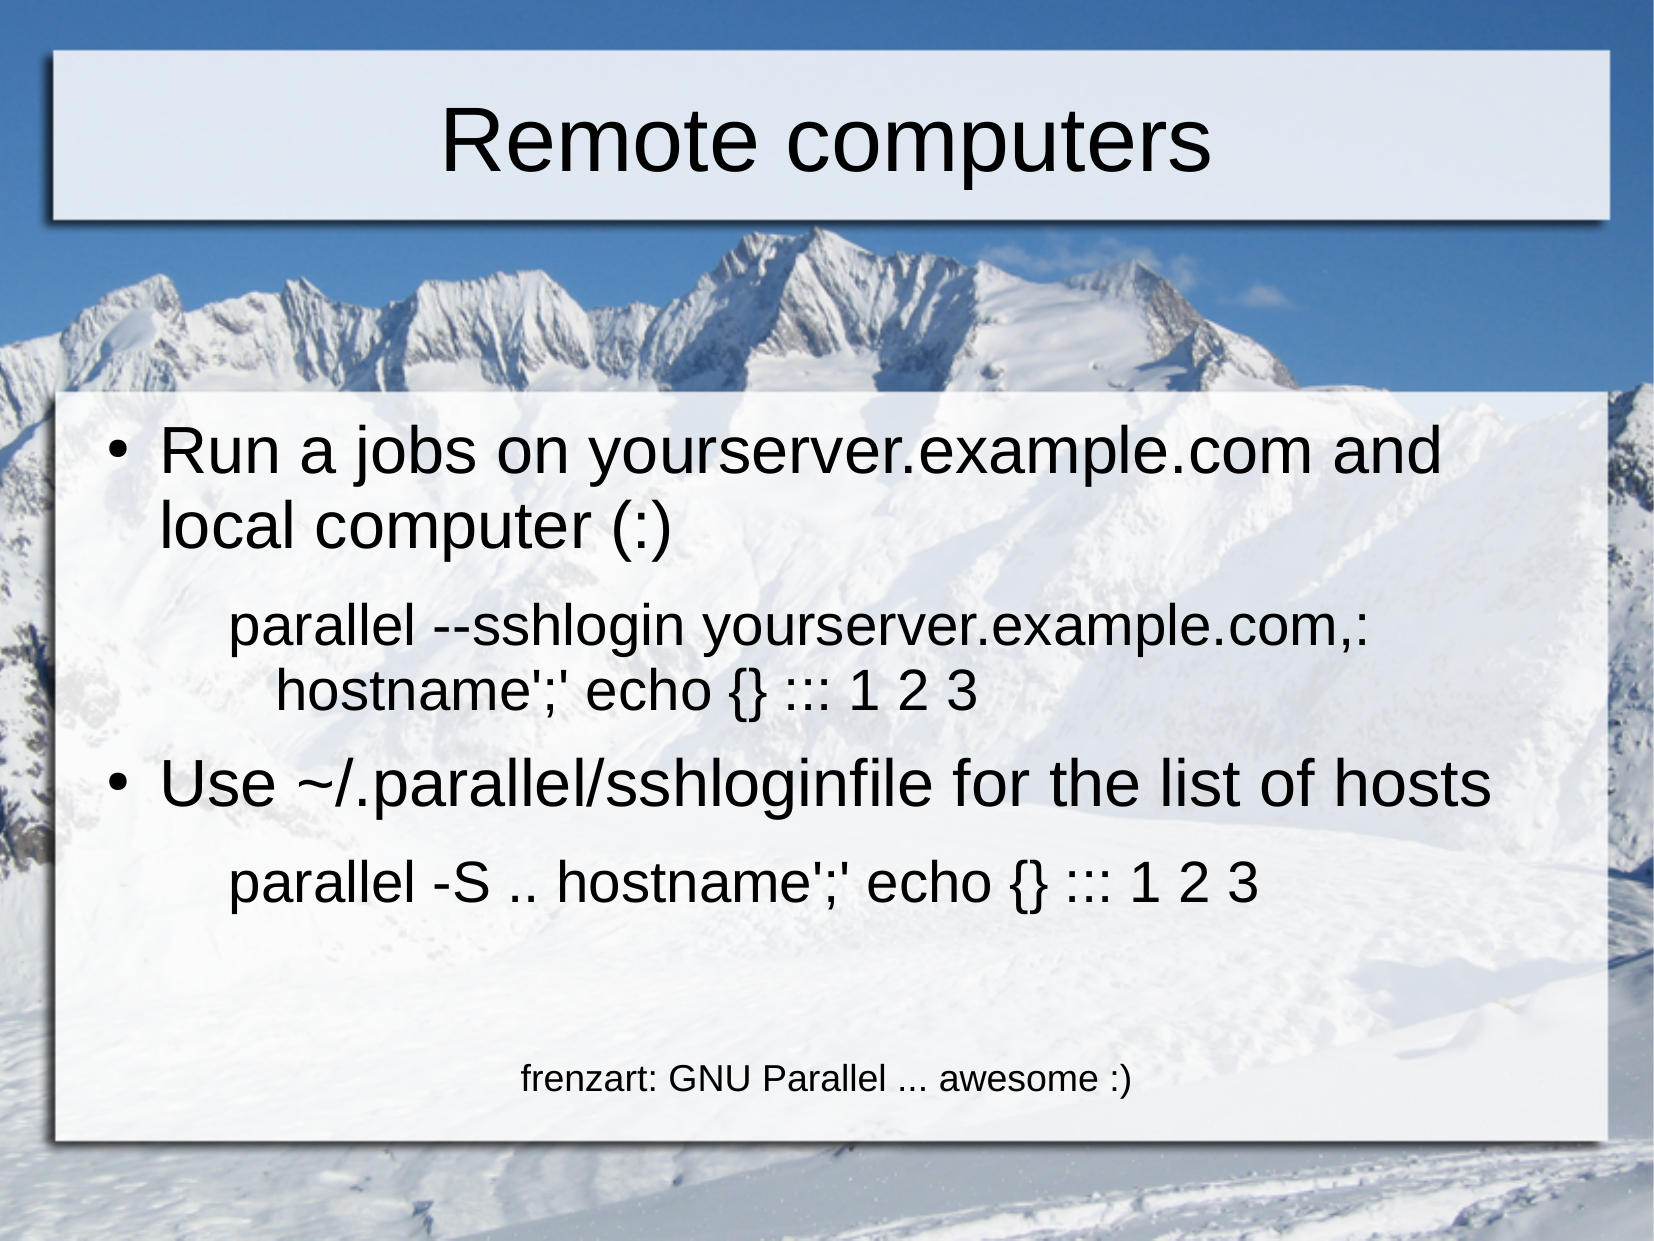

# Remote computers
Run a jobs on yourserver.example.com and local computer (:)
parallel --sshlogin yourserver.example.com,: hostname';' echo {} ::: 1 2 3
Use ~/.parallel/sshloginfile for the list of hosts
parallel -S .. hostname';' echo {} ::: 1 2 3
frenzart‎: GNU Parallel ... awesome :)